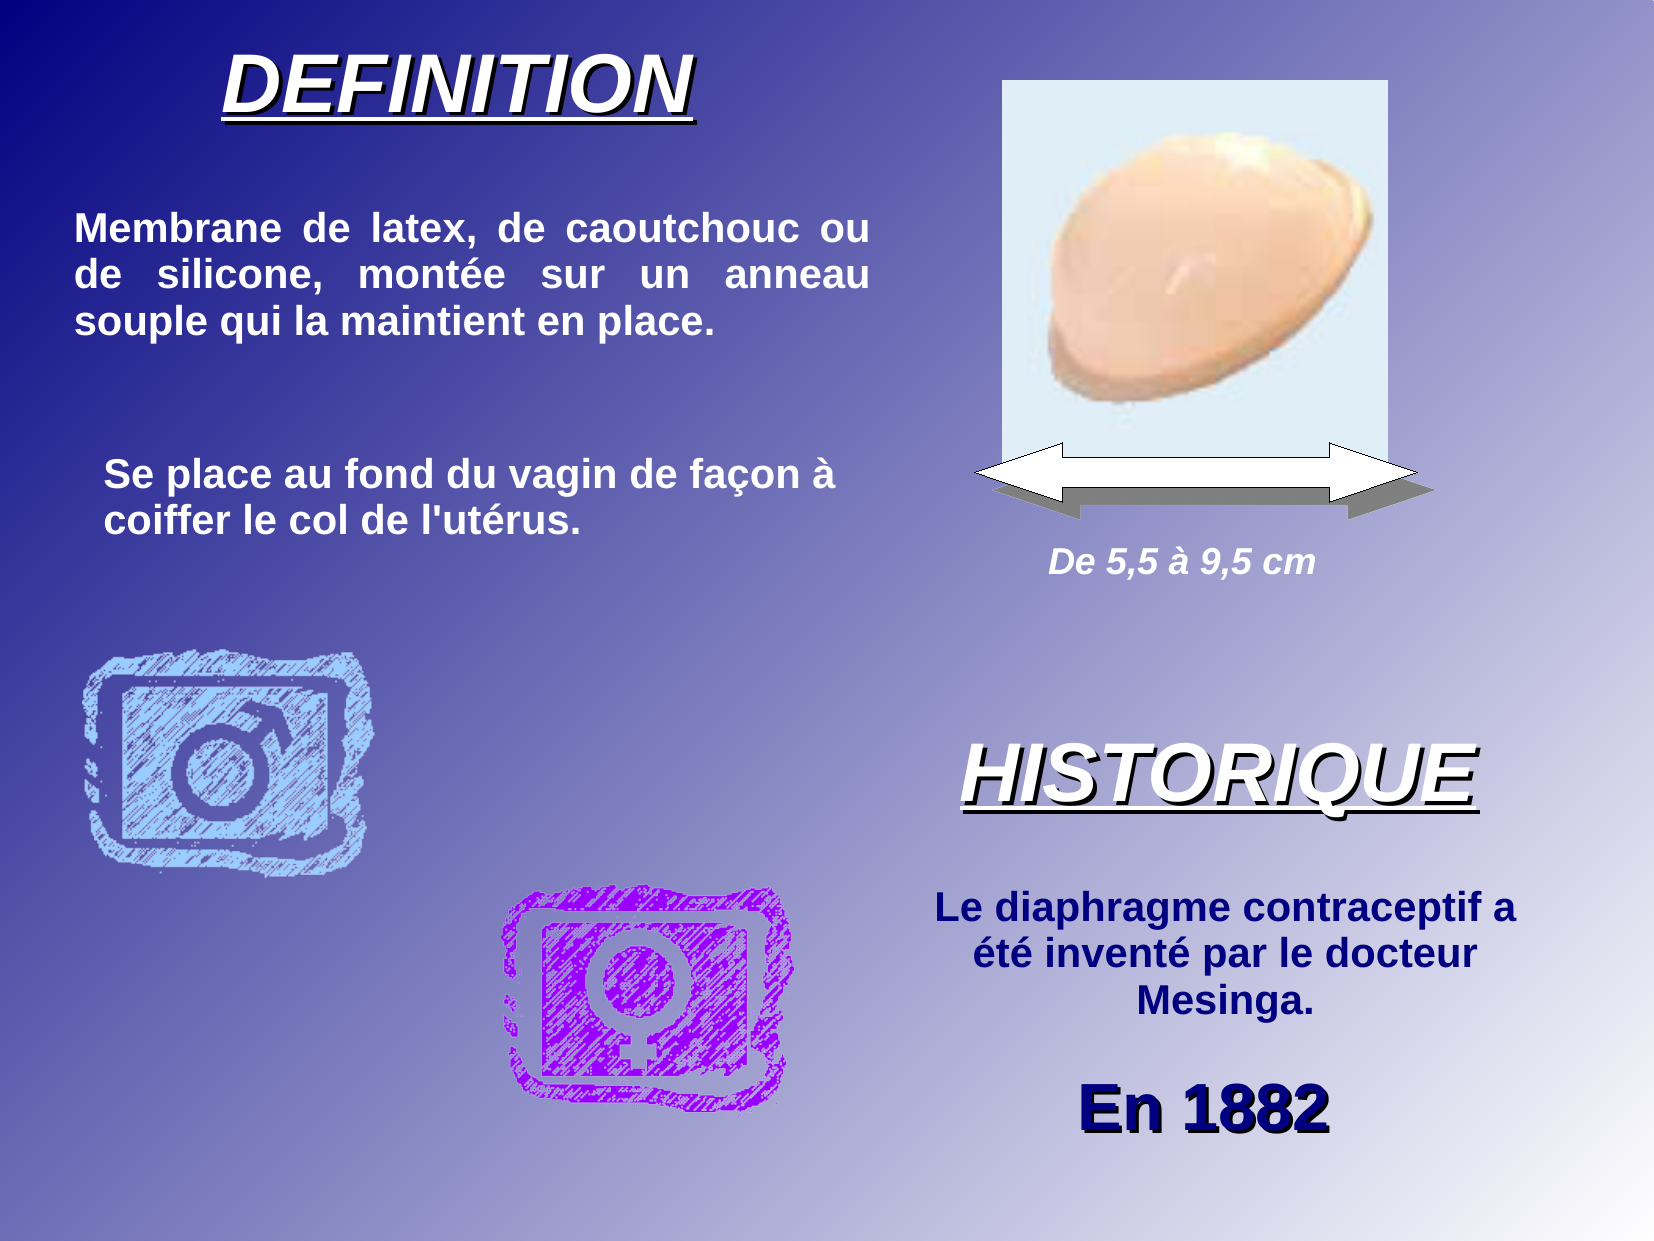

DEFINITION
Membrane de latex, de caoutchouc ou de silicone, montée sur un anneau souple qui la maintient en place.
Se place au fond du vagin de façon à coiffer le col de l'utérus.
De 5,5 à 9,5 cm
HISTORIQUE
Le diaphragme contraceptif a été inventé par le docteur Mesinga.
En 1882